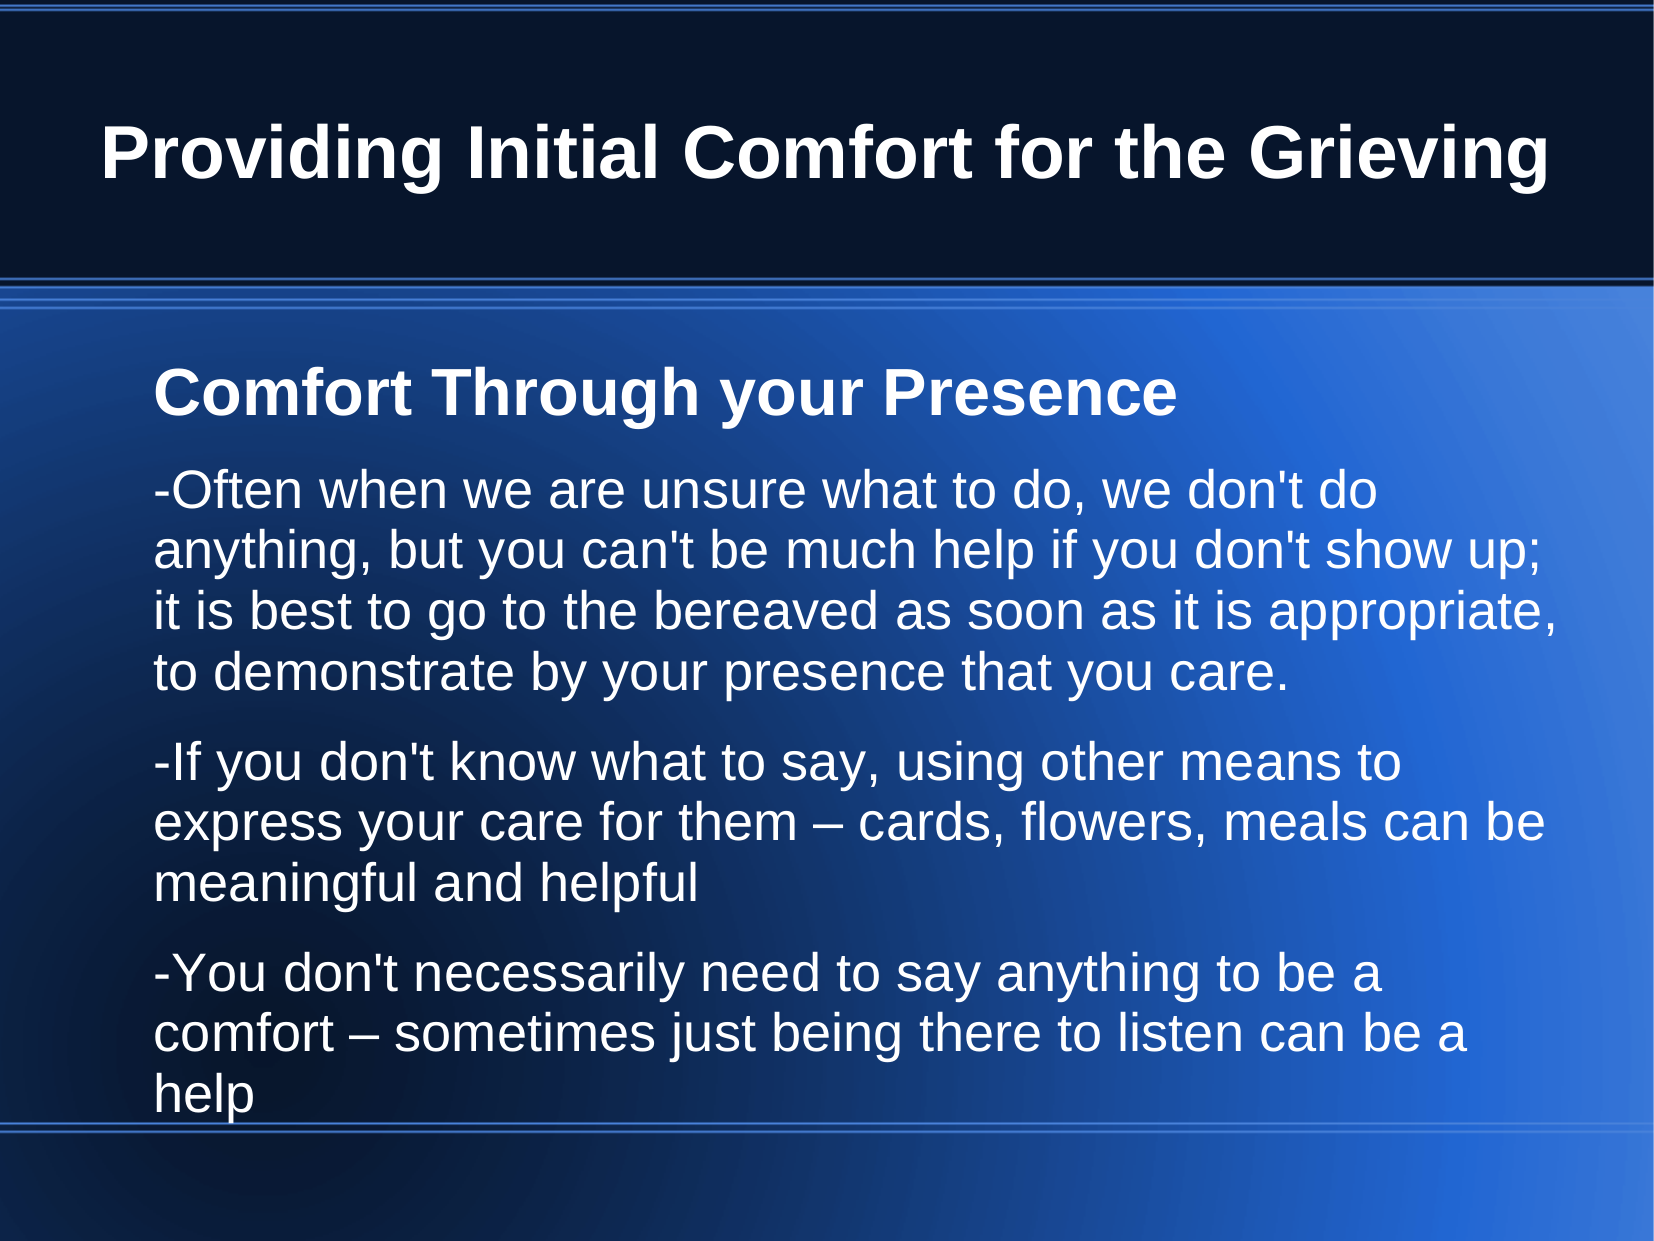

# Providing Initial Comfort for the Grieving
Comfort Through your Presence
-Often when we are unsure what to do, we don't do anything, but you can't be much help if you don't show up; it is best to go to the bereaved as soon as it is appropriate, to demonstrate by your presence that you care.
-If you don't know what to say, using other means to express your care for them – cards, flowers, meals can be meaningful and helpful
-You don't necessarily need to say anything to be a comfort – sometimes just being there to listen can be a help